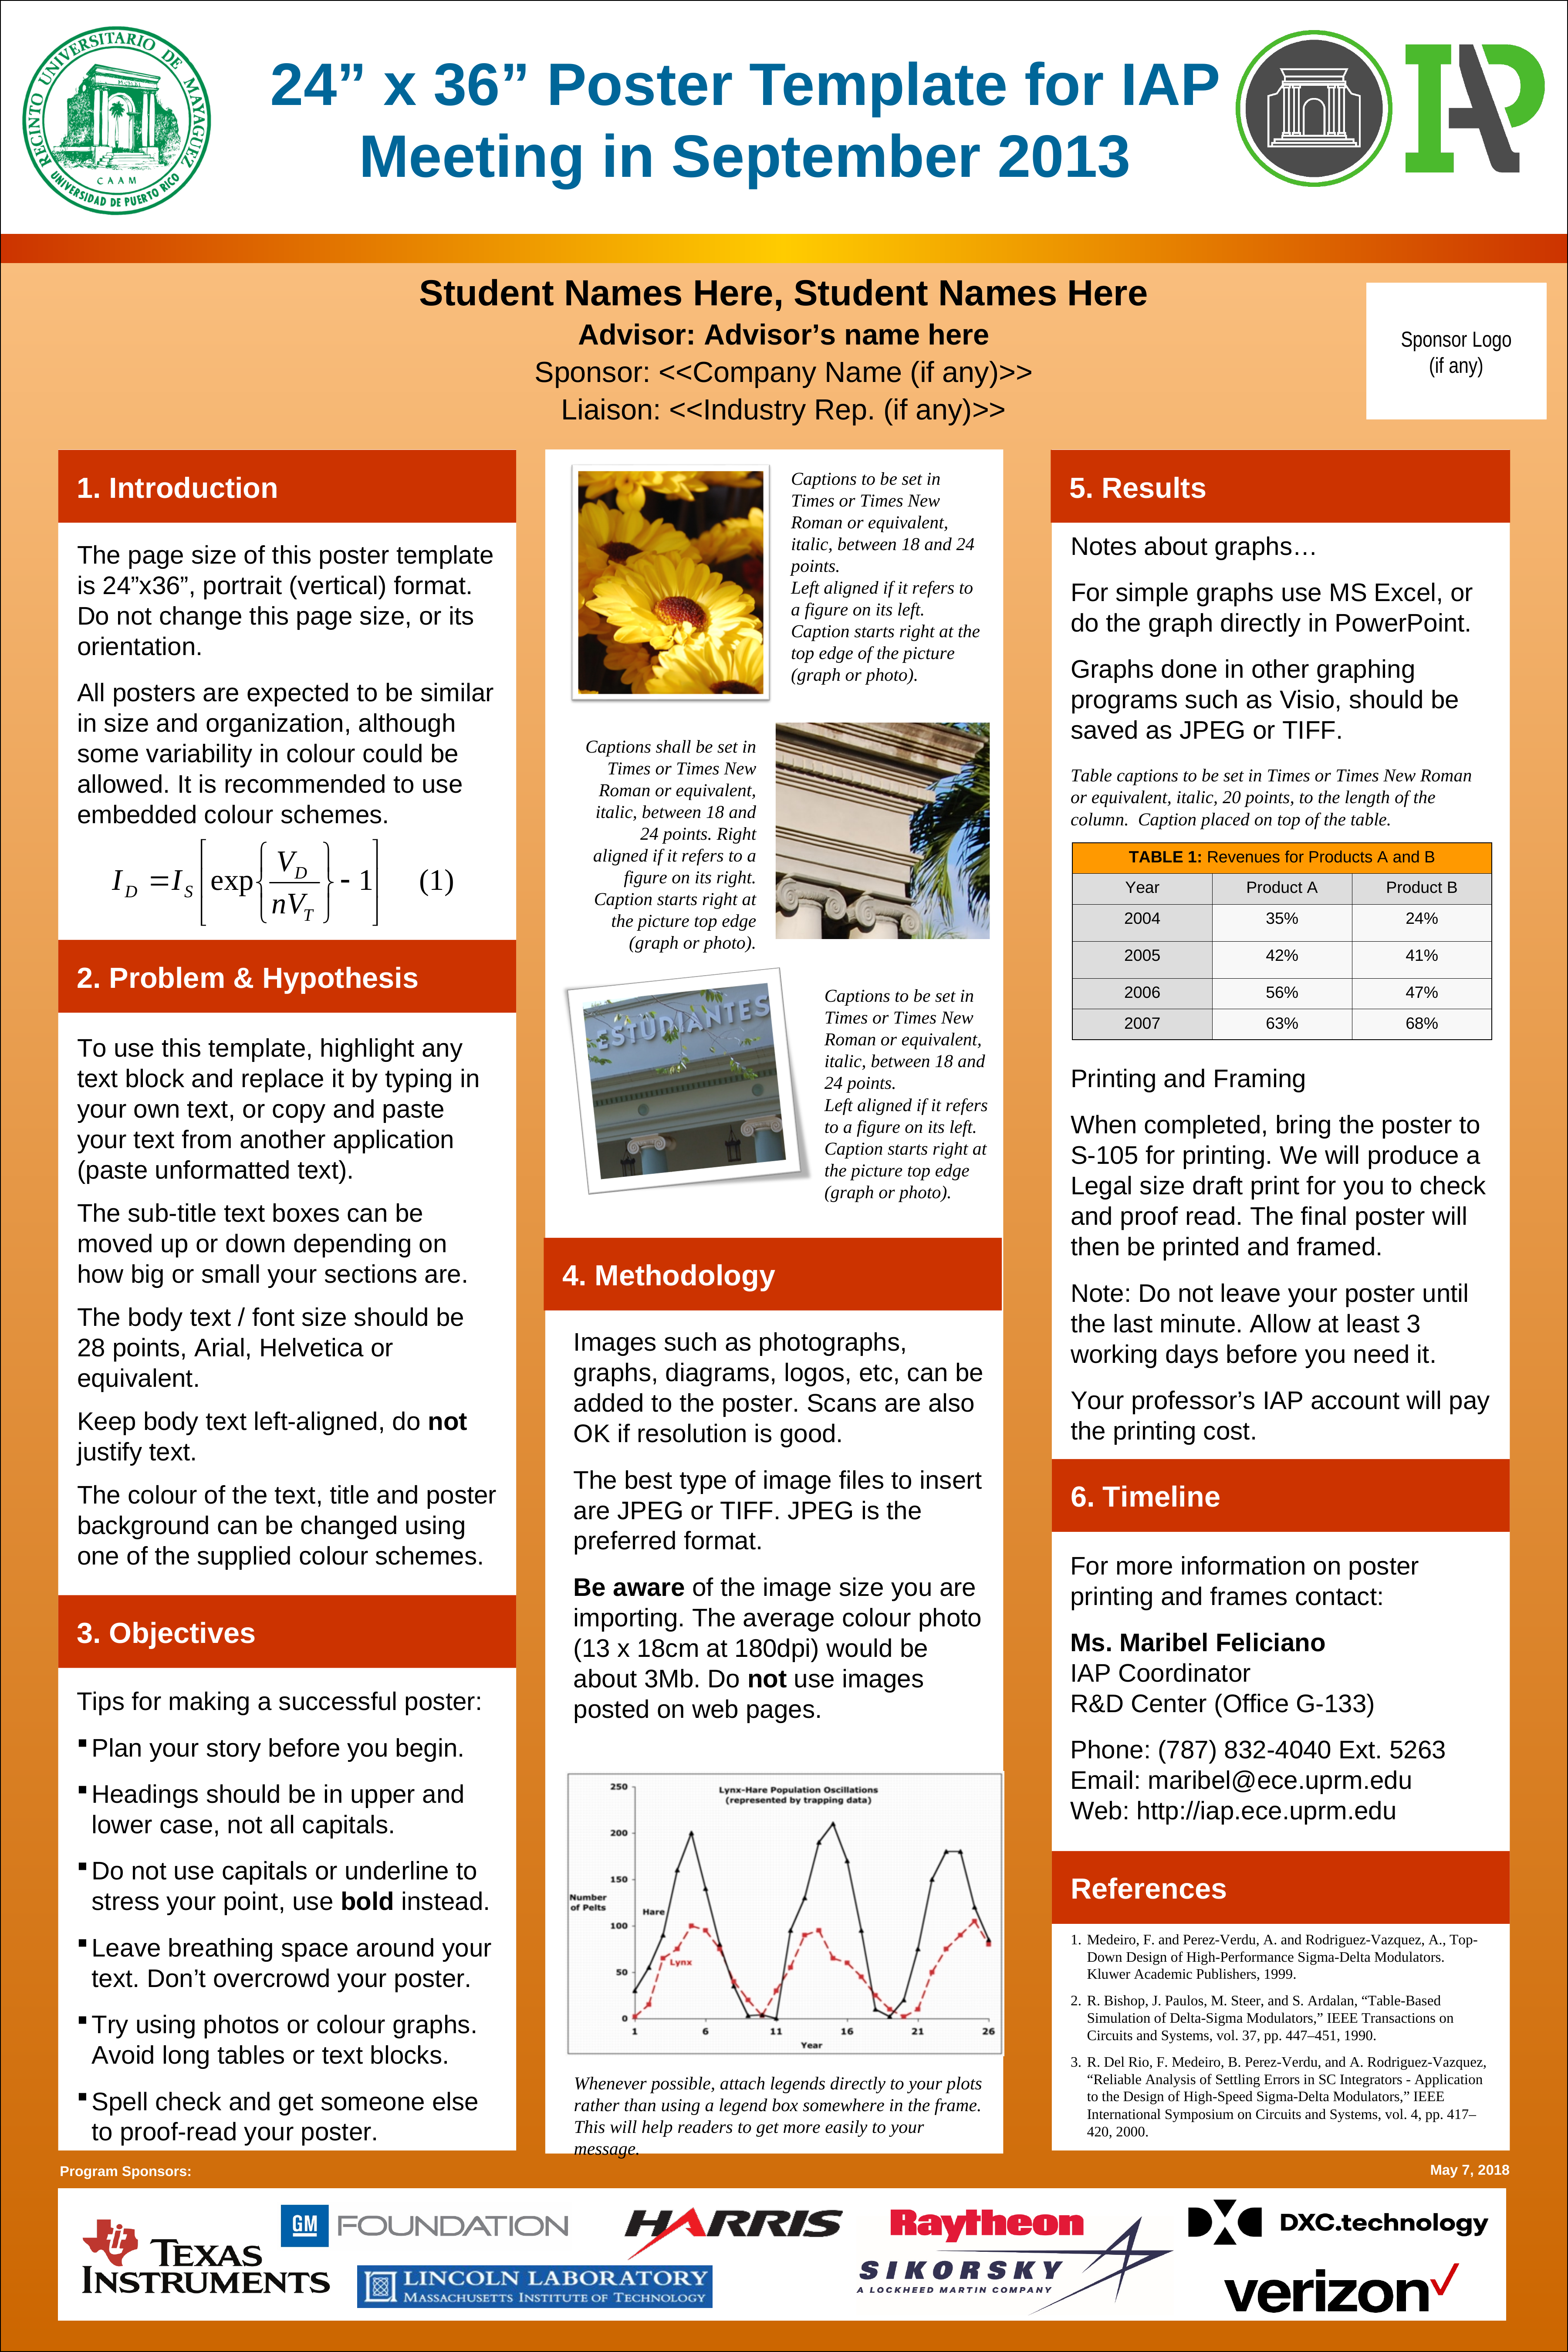

# 24” x 36” Poster Template for IAP Meeting in September 2013
Student Names Here, Student Names Here
Advisor: Advisor’s name here
Sponsor: <<Company Name (if any)>>
Liaison: <<Industry Rep. (if any)>>
Sponsor Logo
(if any)
1. Introduction
5. Results
Captions to be set in Times or Times New Roman or equivalent, italic, between 18 and 24 points.
Left aligned if it refers to a figure on its left. Caption starts right at the top edge of the picture
(graph or photo).
Notes about graphs…
For simple graphs use MS Excel, or do the graph directly in PowerPoint.
Graphs done in other graphing programs such as Visio, should be saved as JPEG or TIFF.
The page size of this poster template is 24”x36”, portrait (vertical) format. Do not change this page size, or its orientation.
All posters are expected to be similar in size and organization, although some variability in colour could be allowed. It is recommended to use embedded colour schemes.
Captions shall be set in Times or Times New Roman or equivalent, italic, between 18 and 24 points. Right aligned if it refers to a figure on its right. Caption starts right at the picture top edge (graph or photo).
Table captions to be set in Times or Times New Roman or equivalent, italic, 20 points, to the length of the column. Caption placed on top of the table.
| TABLE 1: Revenues for Products A and B | | |
| --- | --- | --- |
| Year | Product A | Product B |
| 2004 | 35% | 24% |
| 2005 | 42% | 41% |
| 2006 | 56% | 47% |
| 2007 | 63% | 68% |
2. Problem & Hypothesis
Captions to be set in Times or Times New Roman or equivalent, italic, between 18 and 24 points.
Left aligned if it refers to a figure on its left. Caption starts right at the picture top edge (graph or photo).
To use this template, highlight any text block and replace it by typing in your own text, or copy and paste your text from another application (paste unformatted text).
The sub-title text boxes can be moved up or down depending on how big or small your sections are.
The body text / font size should be 28 points, Arial, Helvetica or equivalent.
Keep body text left-aligned, do not justify text.
The colour of the text, title and poster background can be changed using one of the supplied colour schemes.
Printing and Framing
When completed, bring the poster to S-105 for printing. We will produce a Legal size draft print for you to check and proof read. The final poster will then be printed and framed.
Note: Do not leave your poster until the last minute. Allow at least 3 working days before you need it.
Your professor’s IAP account will pay the printing cost.
4. Methodology
Images such as photographs, graphs, diagrams, logos, etc, can be added to the poster. Scans are also OK if resolution is good.
The best type of image files to insert are JPEG or TIFF. JPEG is the preferred format.
Be aware of the image size you are importing. The average colour photo (13 x 18cm at 180dpi) would be about 3Mb. Do not use images posted on web pages.
6. Timeline
For more information on poster printing and frames contact:
Ms. Maribel Feliciano
IAP Coordinator
R&D Center (Office G-133)
Phone: (787) 832-4040 Ext. 5263
Email: maribel@ece.uprm.edu
Web: http://iap.ece.uprm.edu
3. Objectives
Tips for making a successful poster:
Plan your story before you begin.
Headings should be in upper and lower case, not all capitals.
Do not use capitals or underline to stress your point, use bold instead.
Leave breathing space around your text. Don’t overcrowd your poster.
Try using photos or colour graphs. Avoid long tables or text blocks.
Spell check and get someone else to proof-read your poster.
References
Medeiro, F. and Perez-Verdu, A. and Rodriguez-Vazquez, A., Top-Down Design of High-Performance Sigma-Delta Modulators. Kluwer Academic Publishers, 1999.
R. Bishop, J. Paulos, M. Steer, and S. Ardalan, “Table-Based Simulation of Delta-Sigma Modulators,” IEEE Transactions on Circuits and Systems, vol. 37, pp. 447–451, 1990.
R. Del Rio, F. Medeiro, B. Perez-Verdu, and A. Rodriguez-Vazquez, “Reliable Analysis of Settling Errors in SC Integrators - Application to the Design of High-Speed Sigma-Delta Modulators,” IEEE International Symposium on Circuits and Systems, vol. 4, pp. 417–420, 2000.
Whenever possible, attach legends directly to your plots rather than using a legend box somewhere in the frame. This will help readers to get more easily to your message.
May 7, 2018
Program Sponsors: